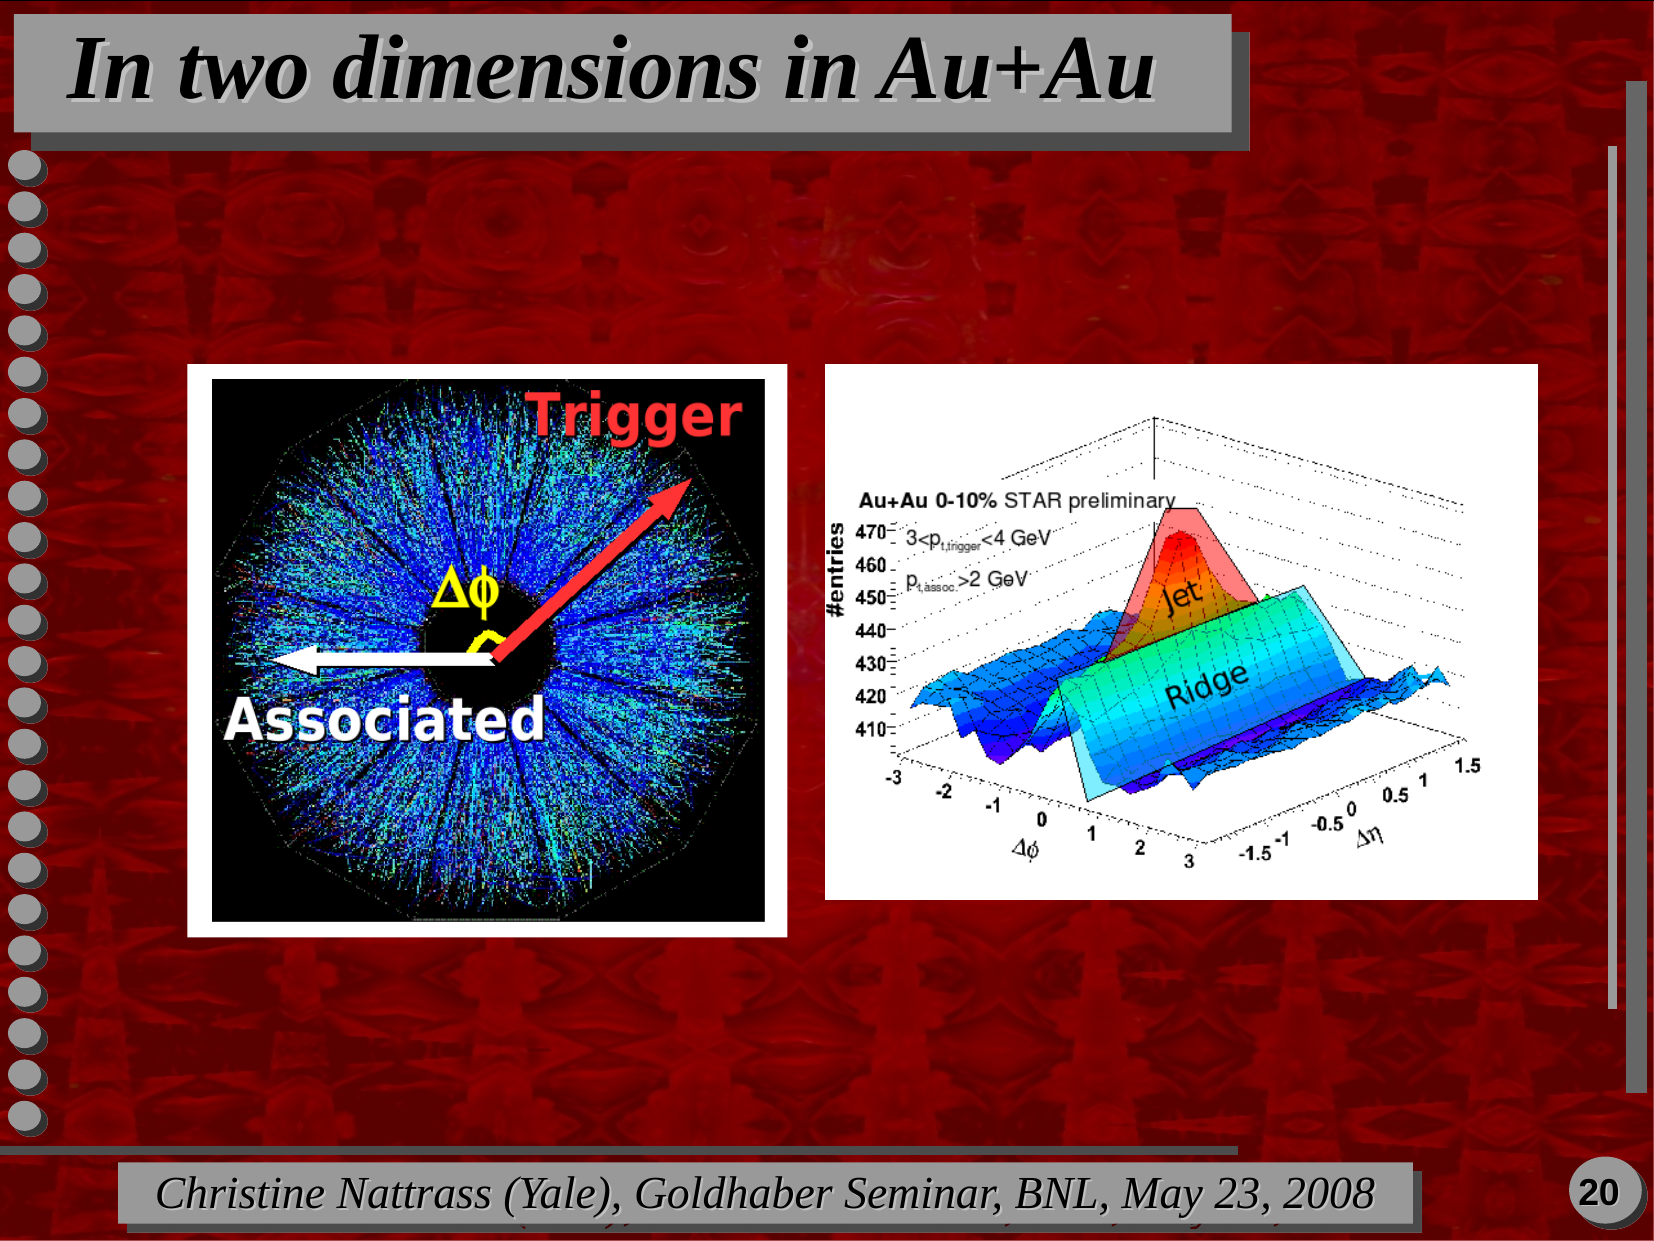

# In two dimensions in Au+Au
nucl-ex/0701074